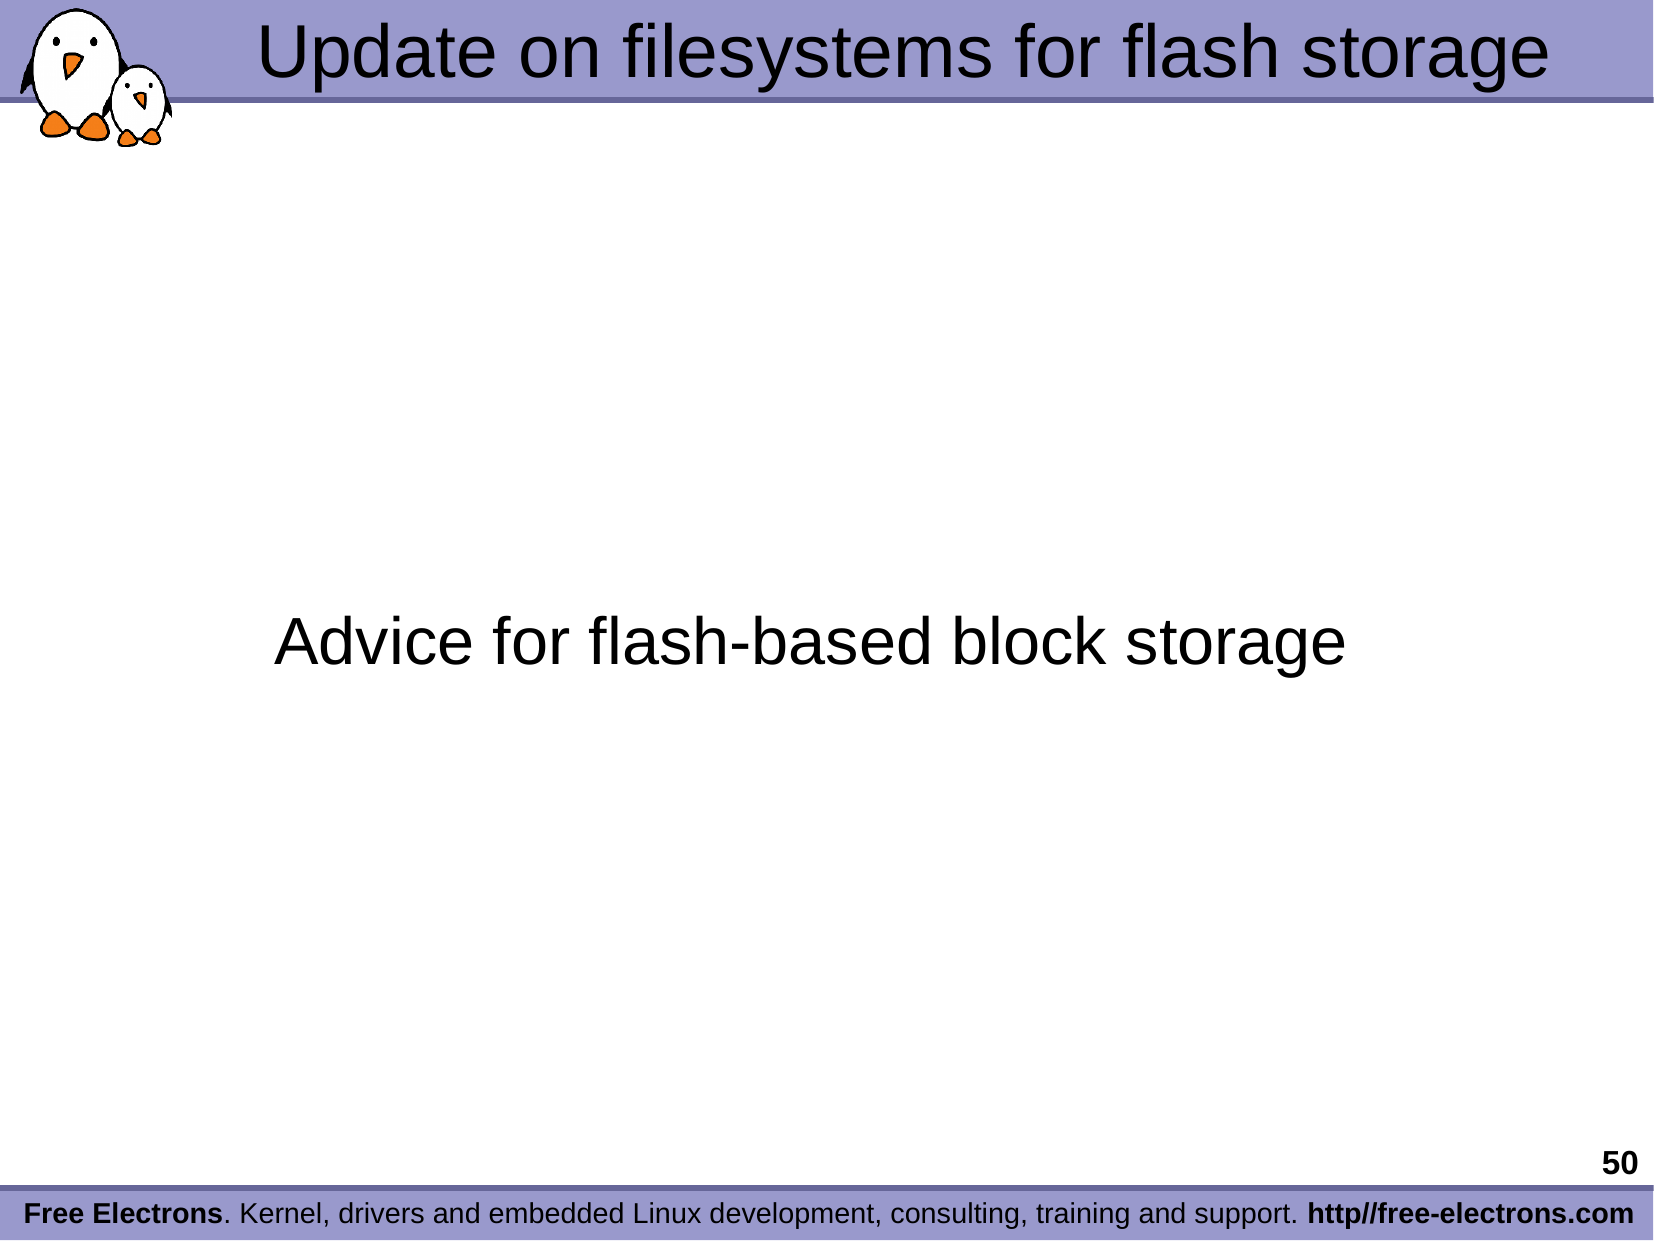

# Update on filesystems for flash storage
Advice for flash-based block storage